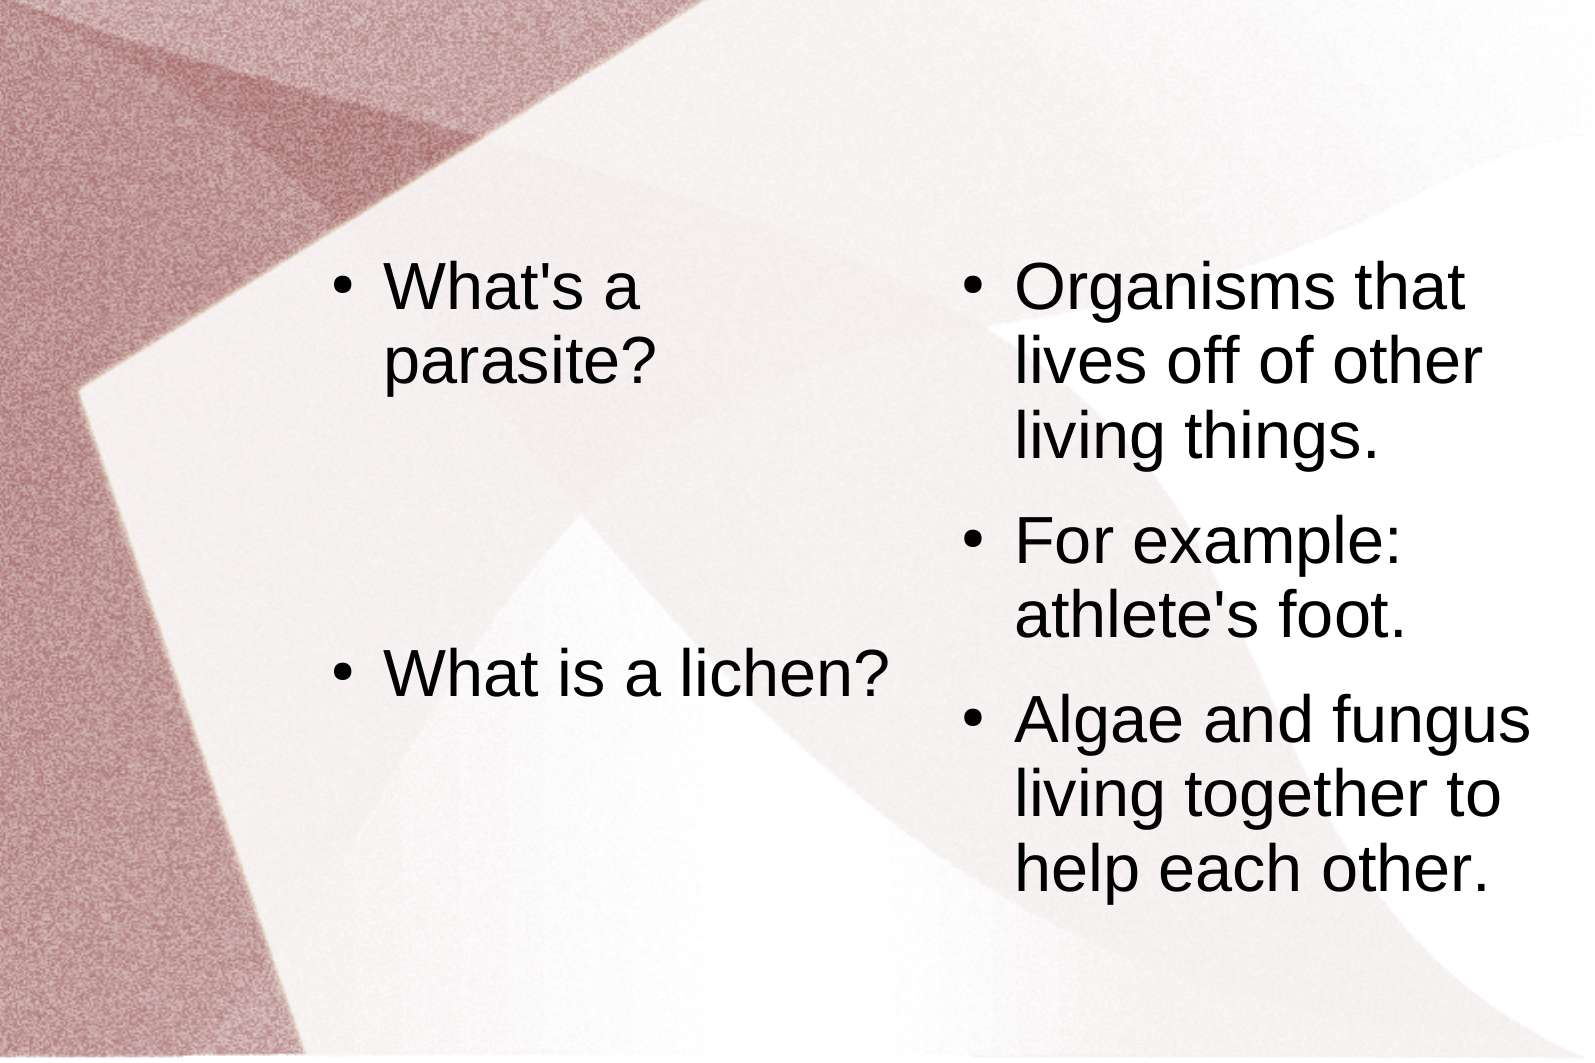

#
What's a parasite?
What is a lichen?
Organisms that lives off of other living things.
For example: athlete's foot.
Algae and fungus living together to help each other.